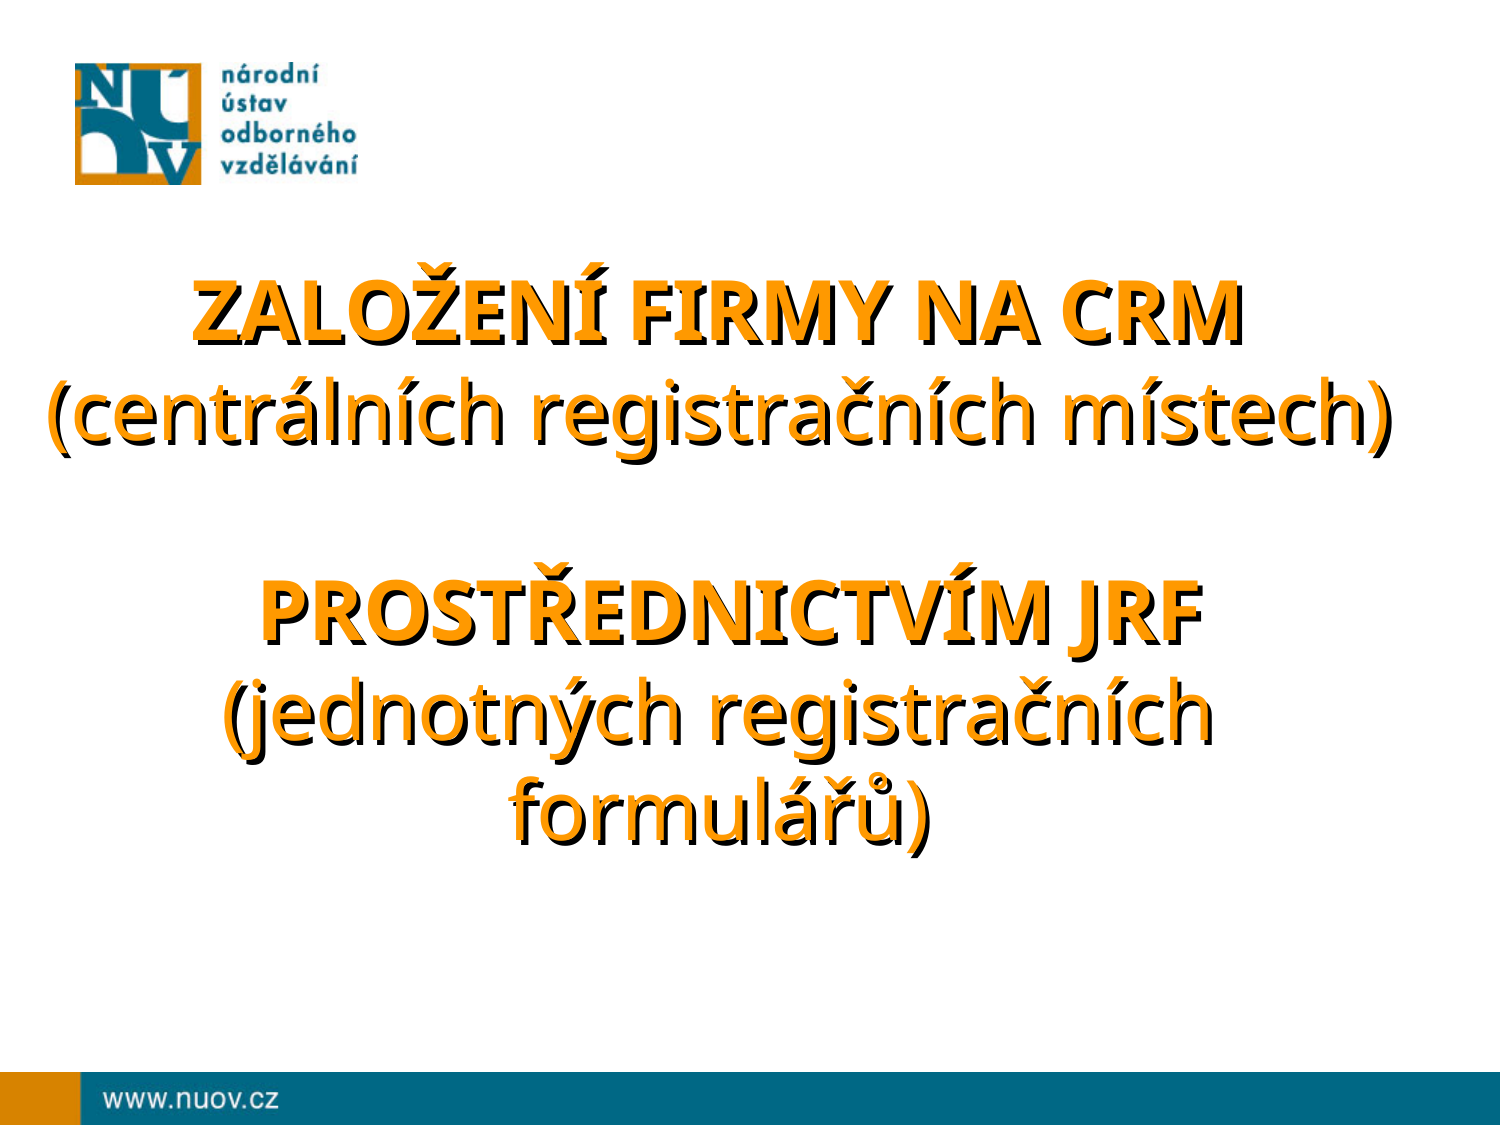

ZALOŽENÍ FIRMY NA CRM
(centrálních registračních místech)
 PROSTŘEDNICTVÍM JRF
(jednotných registračních formulářů)